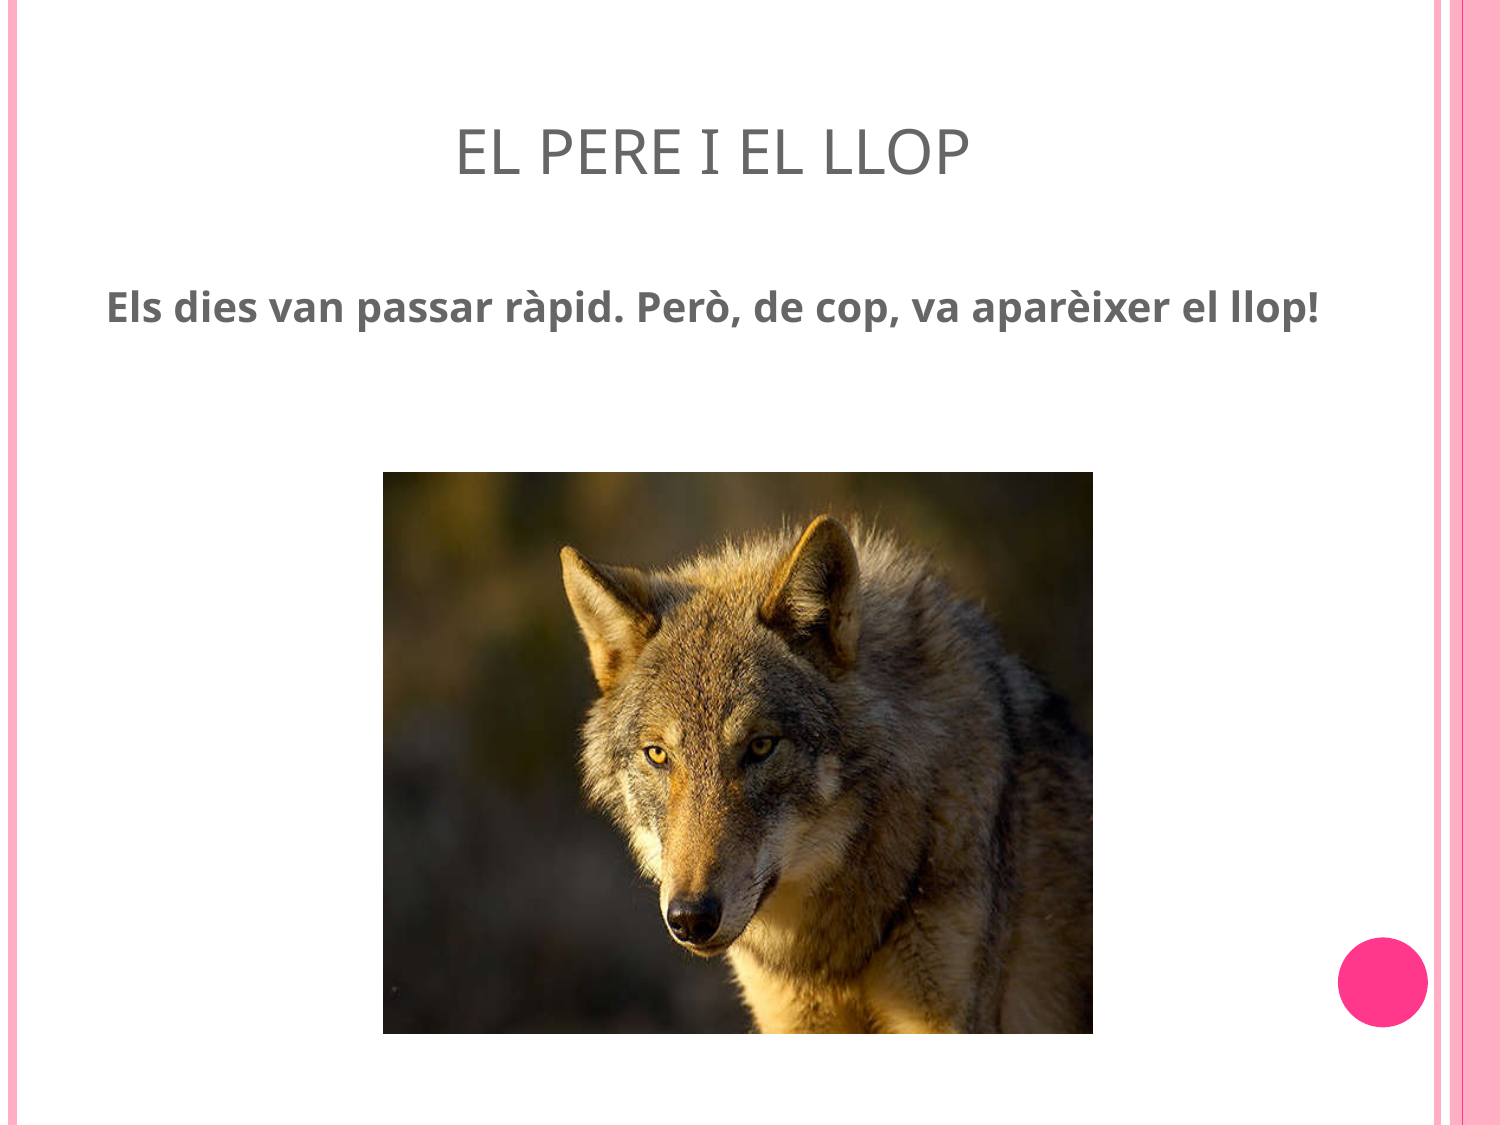

# EL PERE I EL LLOP
Els dies van passar ràpid. Però, de cop, va aparèixer el llop!